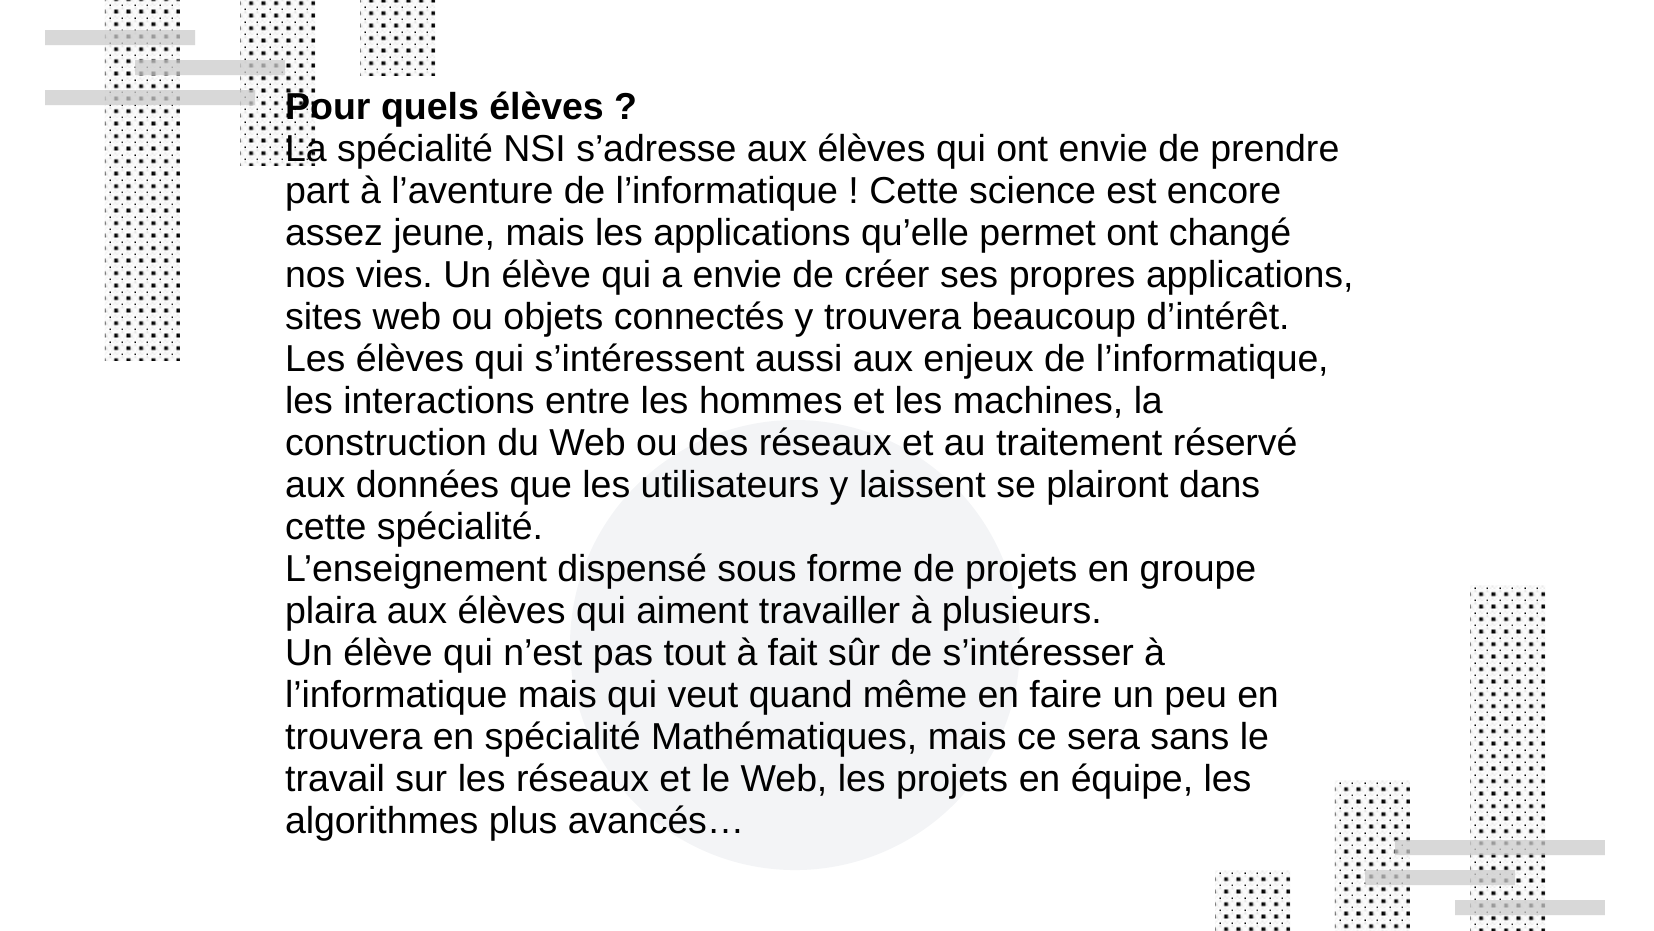

Pour quels élèves ?
La spécialité NSI s’adresse aux élèves qui ont envie de prendre
part à l’aventure de l’informatique ! Cette science est encore
assez jeune, mais les applications qu’elle permet ont changé
nos vies. Un élève qui a envie de créer ses propres applications,
sites web ou objets connectés y trouvera beaucoup d’intérêt.
Les élèves qui s’intéressent aussi aux enjeux de l’informatique,
les interactions entre les hommes et les machines, la
construction du Web ou des réseaux et au traitement réservé
aux données que les utilisateurs y laissent se plairont dans
cette spécialité.
L’enseignement dispensé sous forme de projets en groupe
plaira aux élèves qui aiment travailler à plusieurs.
Un élève qui n’est pas tout à fait sûr de s’intéresser à
l’informatique mais qui veut quand même en faire un peu en
trouvera en spécialité Mathématiques, mais ce sera sans le
travail sur les réseaux et le Web, les projets en équipe, les
algorithmes plus avancés…